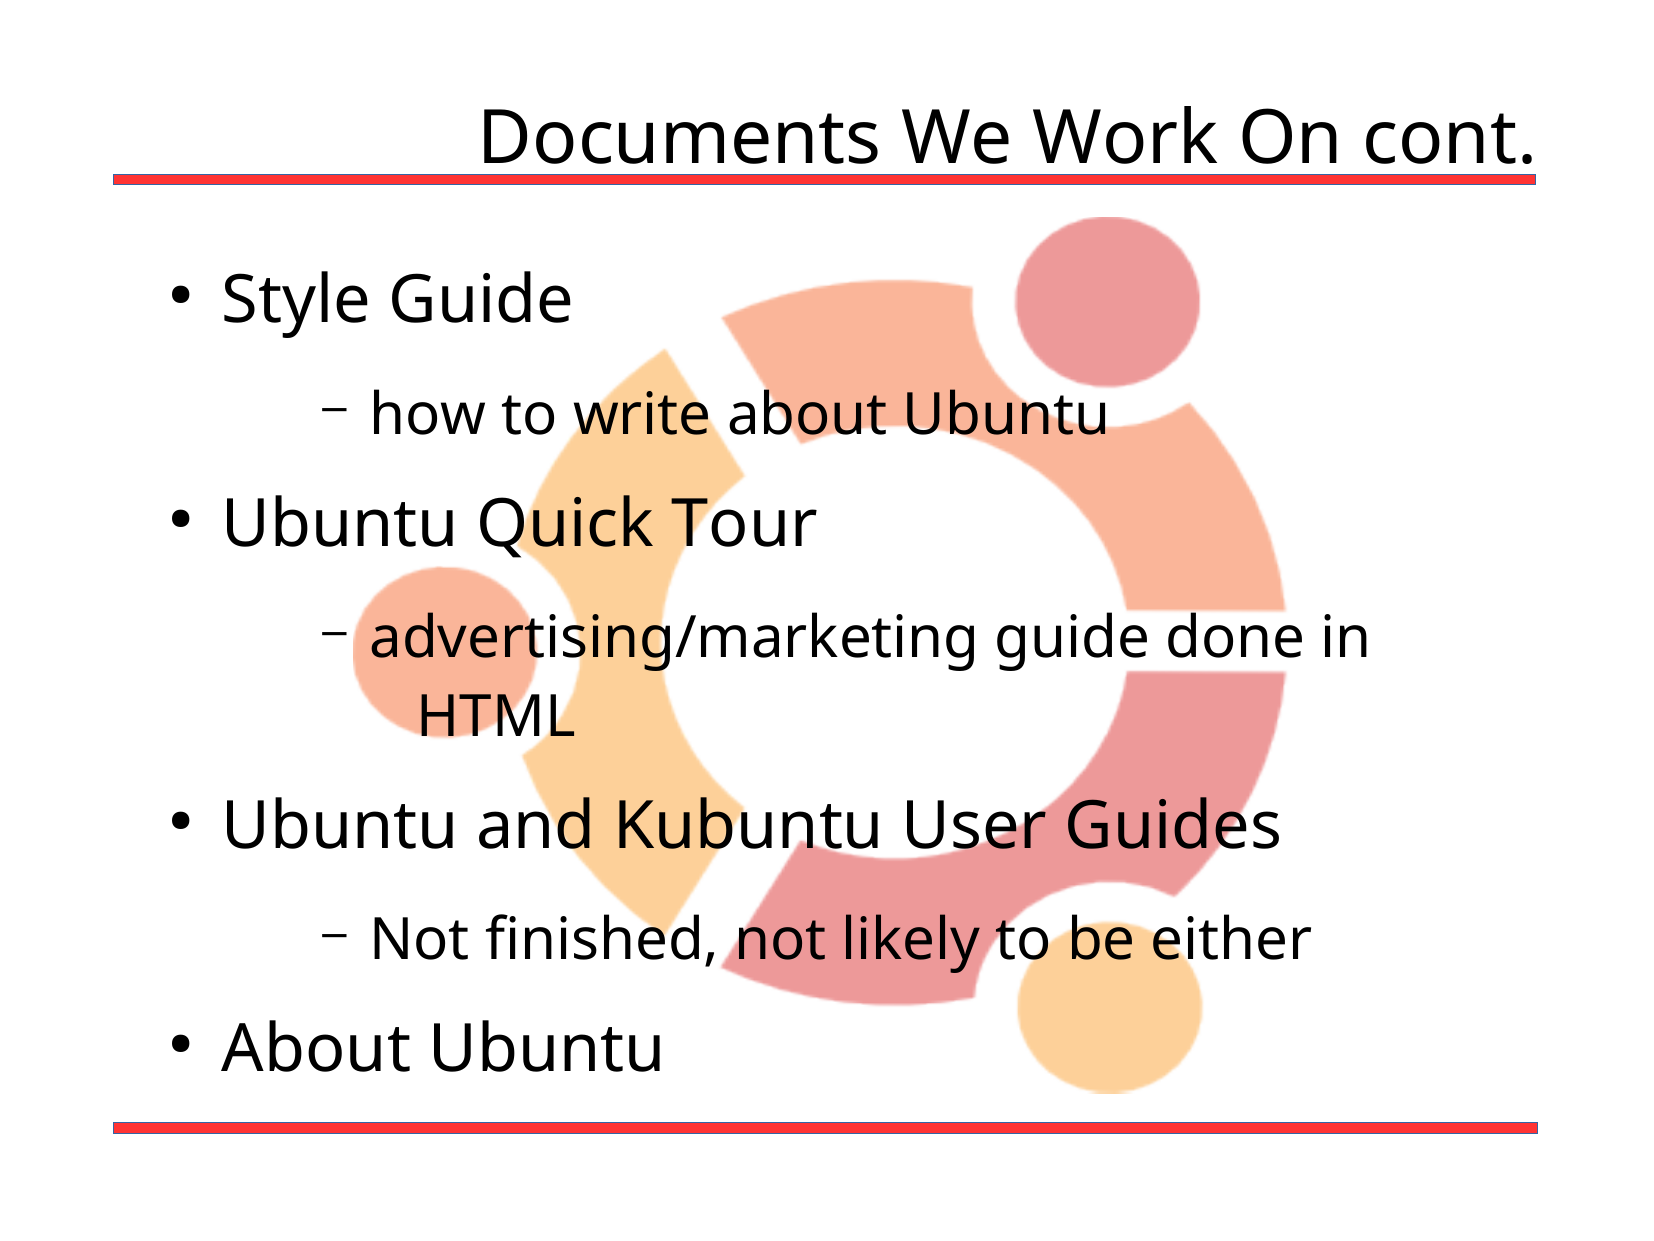

# Documents We Work On cont.
Style Guide
how to write about Ubuntu
Ubuntu Quick Tour
advertising/marketing guide done in HTML
Ubuntu and Kubuntu User Guides
Not finished, not likely to be either
About Ubuntu